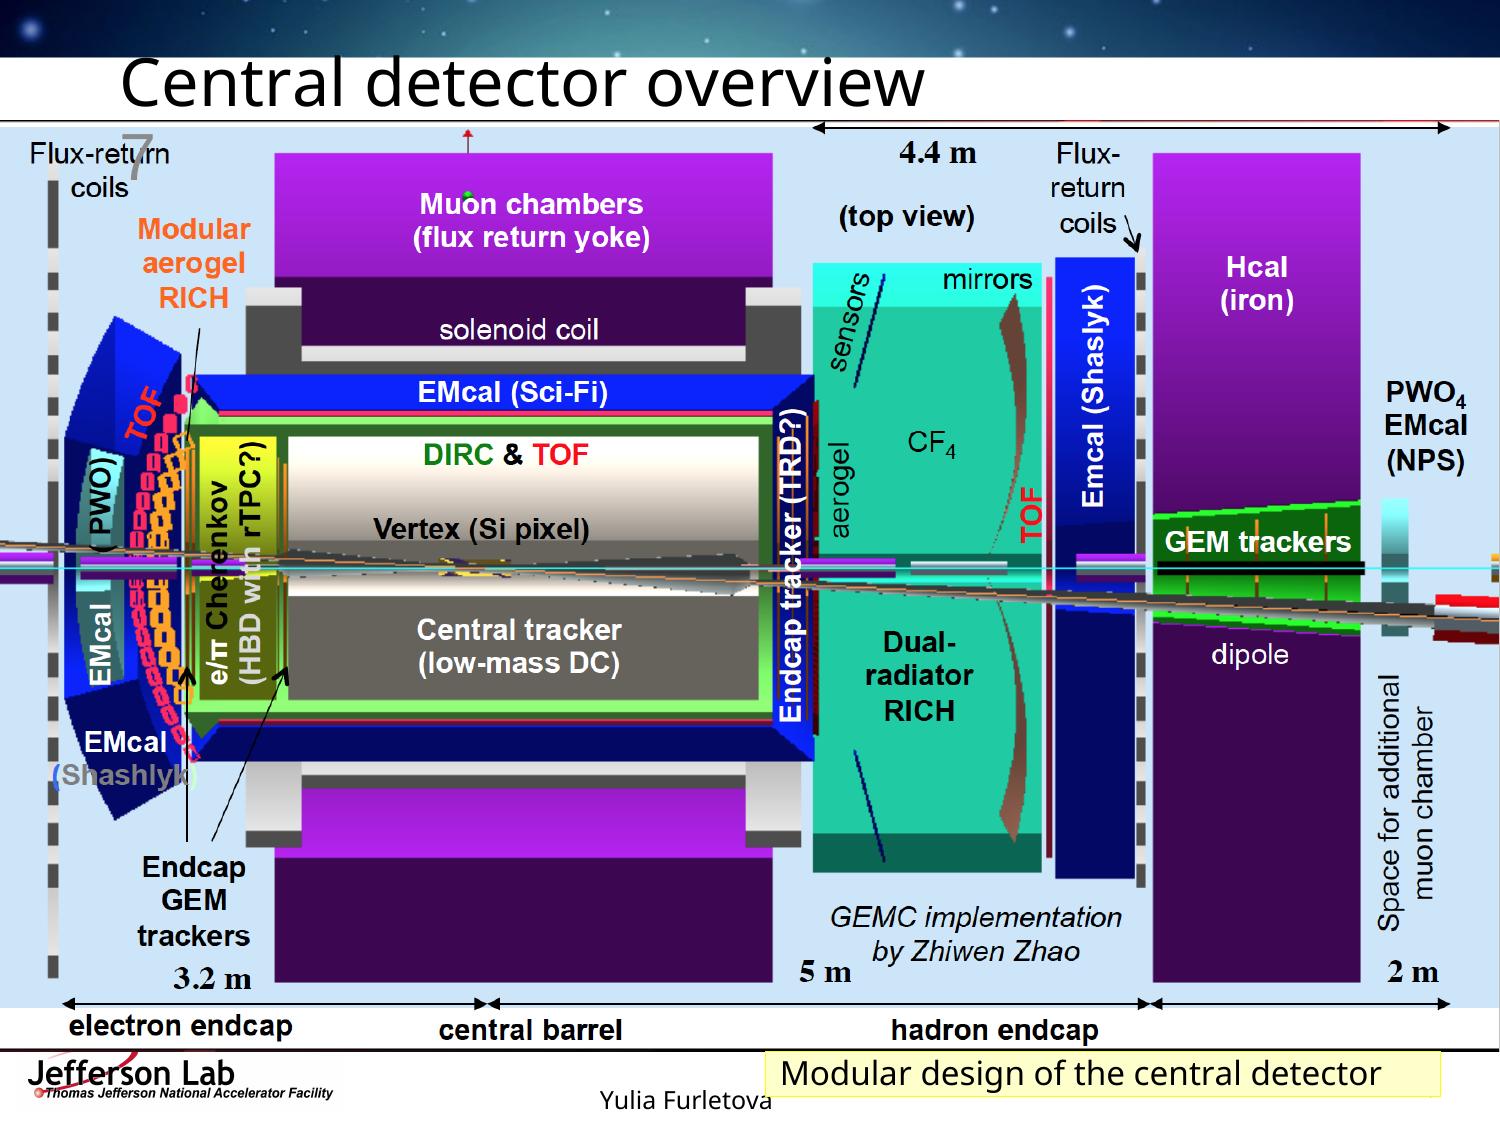

Central detector overview
7
Modular design of the central detector
5
Yulia Furletova